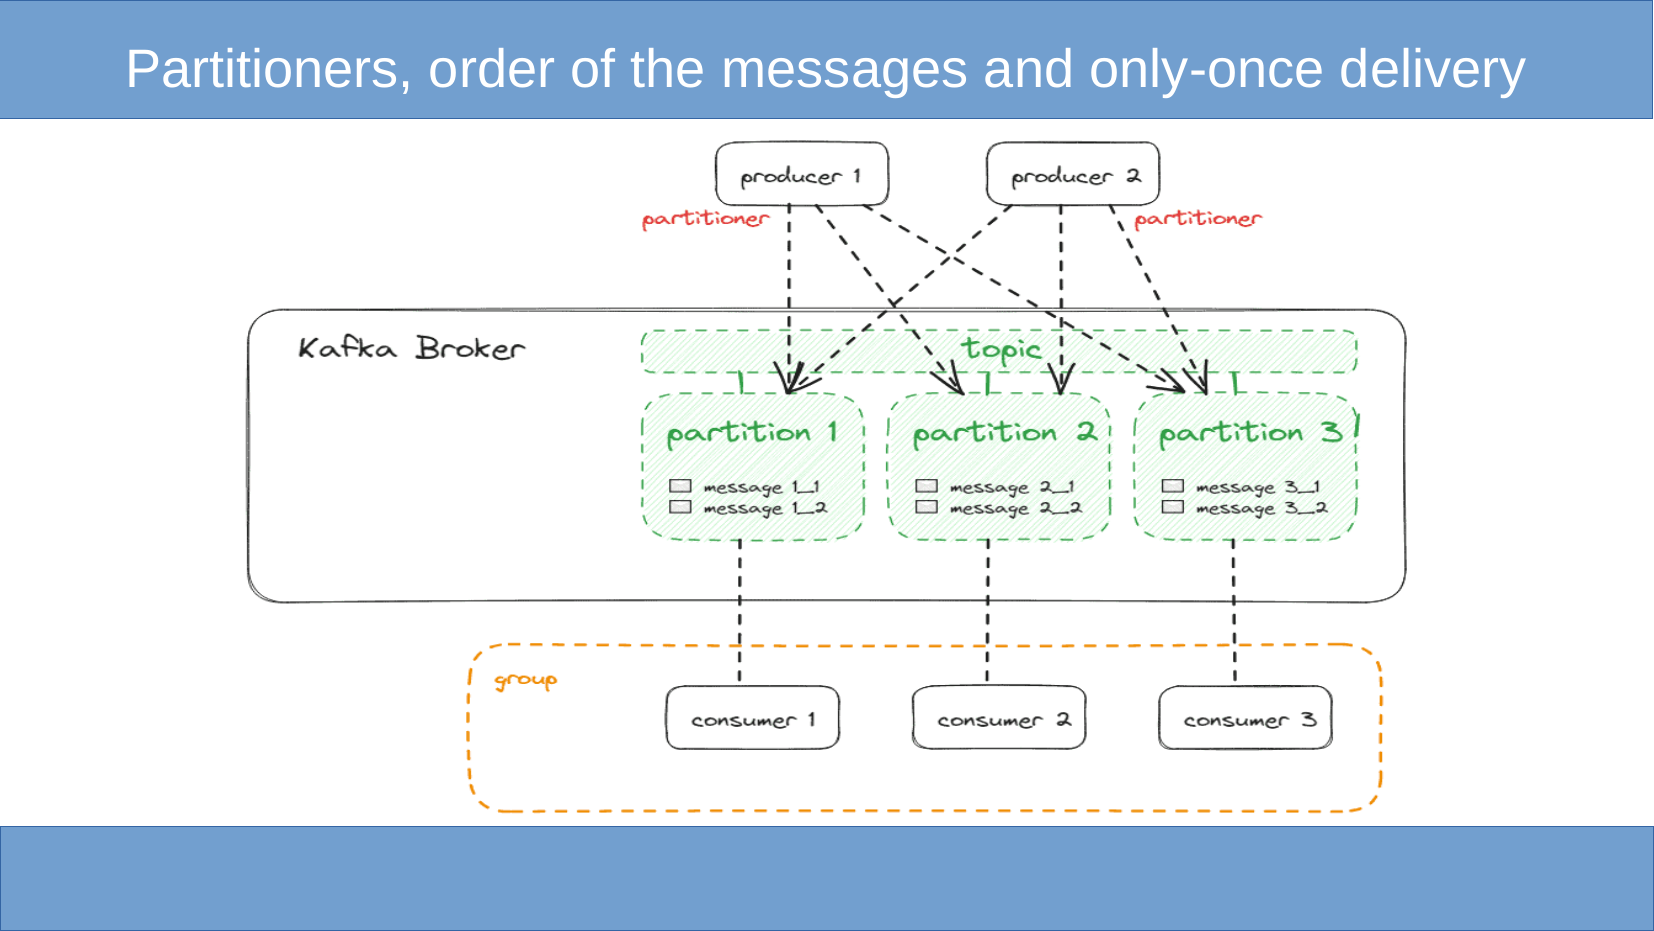

# Partitioners, order of the messages and only-once delivery